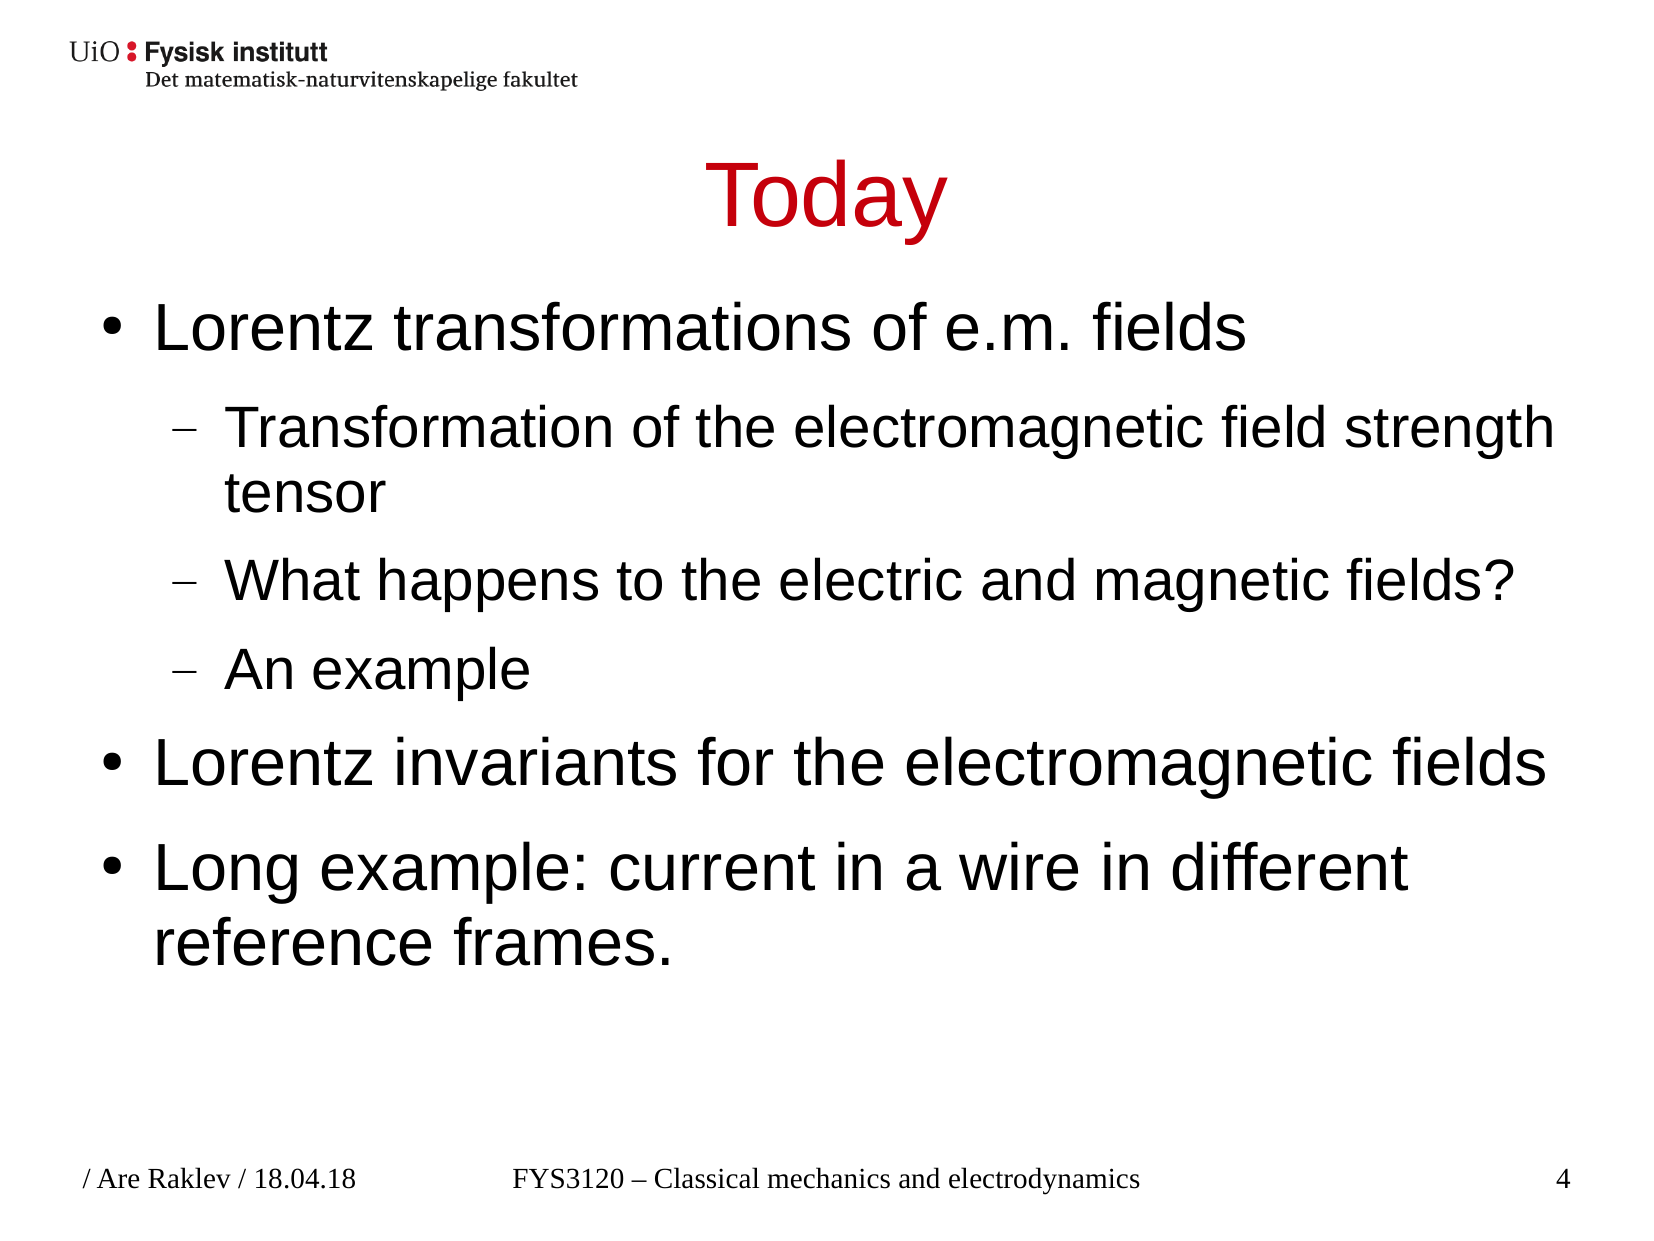

# Today
Lorentz transformations of e.m. fields
Transformation of the electromagnetic field strength tensor
What happens to the electric and magnetic fields?
An example
Lorentz invariants for the electromagnetic fields
Long example: current in a wire in different reference frames.
/ Are Raklev / 18.04.18
FYS3120 – Classical mechanics and electrodynamics
4